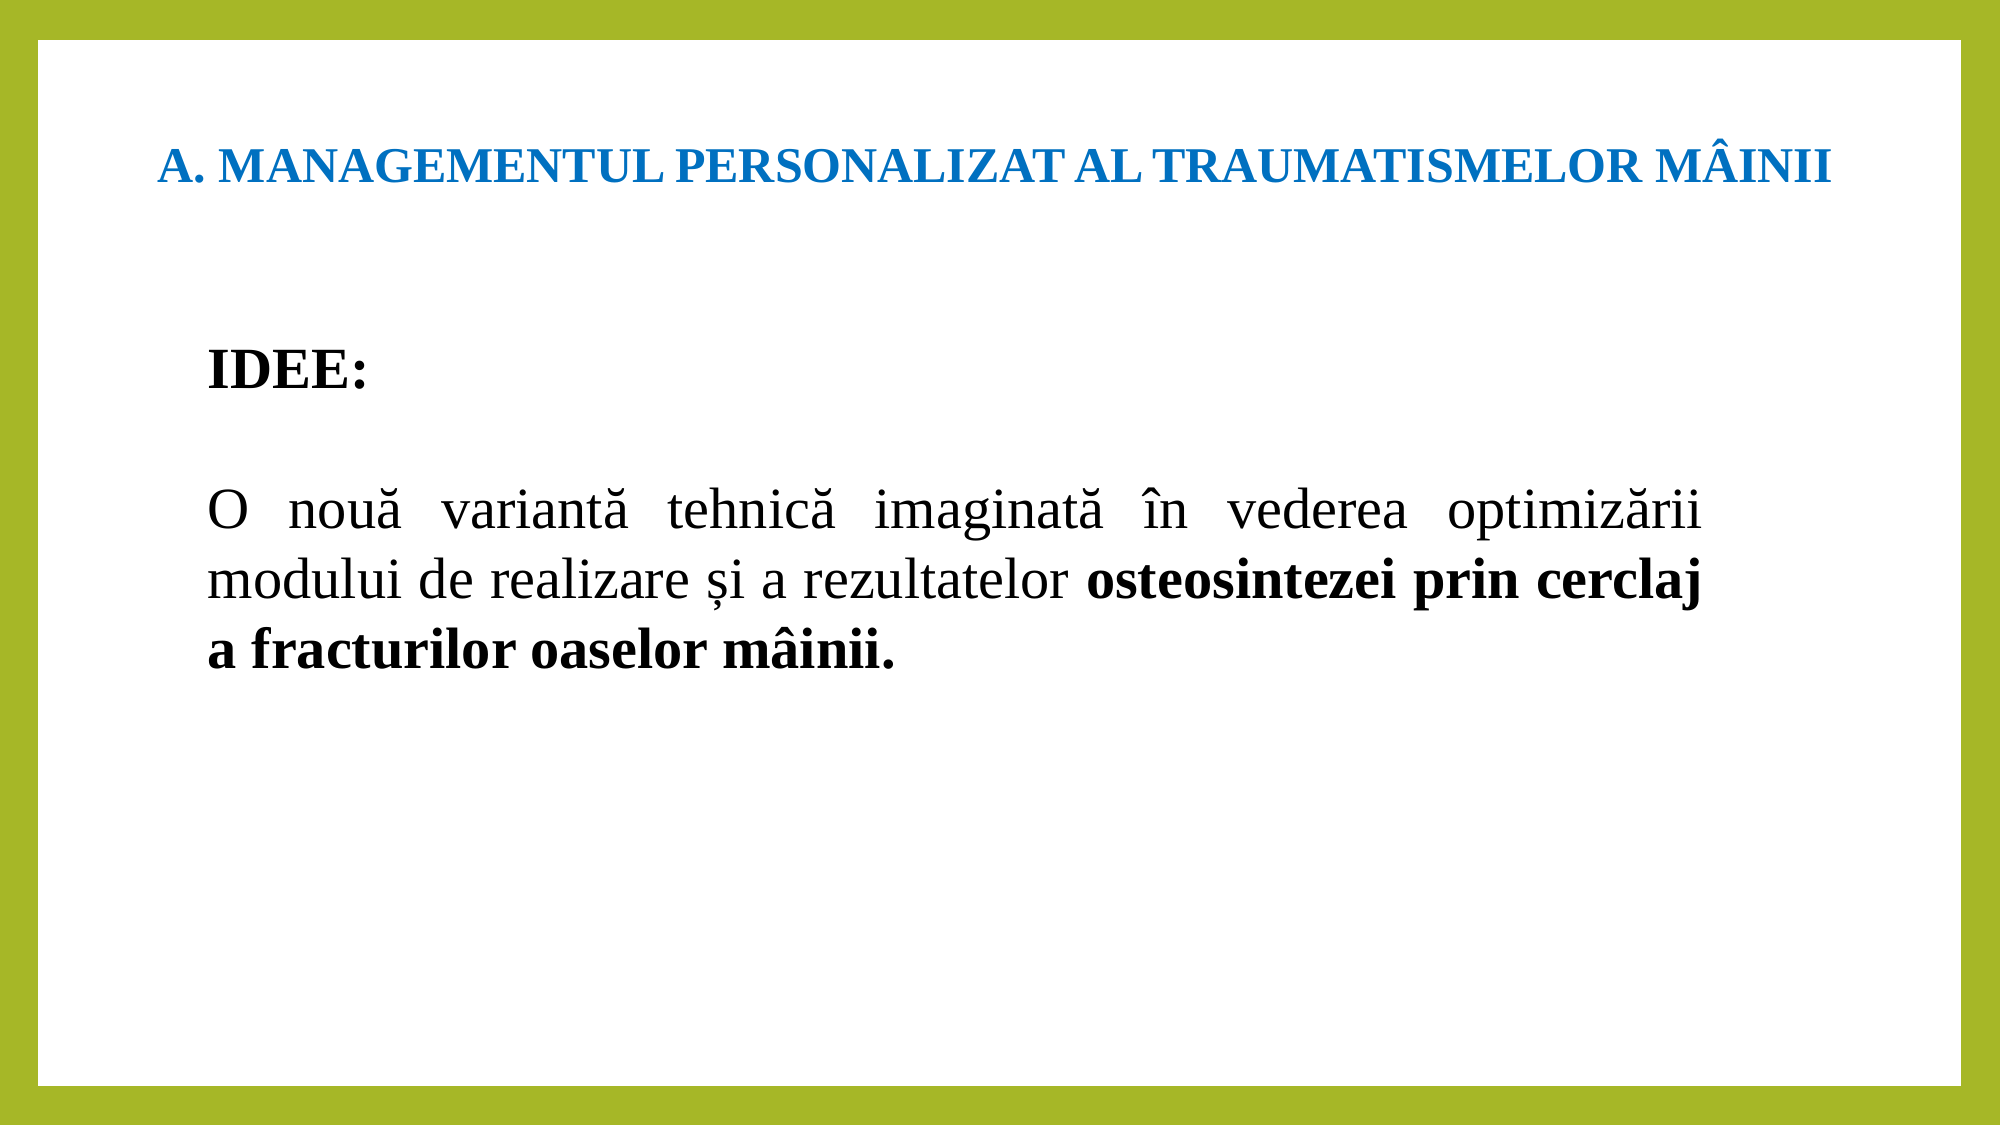

# A. MANAGEMENTUL PERSONALIZAT AL TRAUMATISMELOR MÂINII
IDEE:
O nouă variantă tehnică imaginată în vederea optimizării modului de realizare și a rezultatelor osteosintezei prin cerclaj a fracturilor oaselor mâinii.